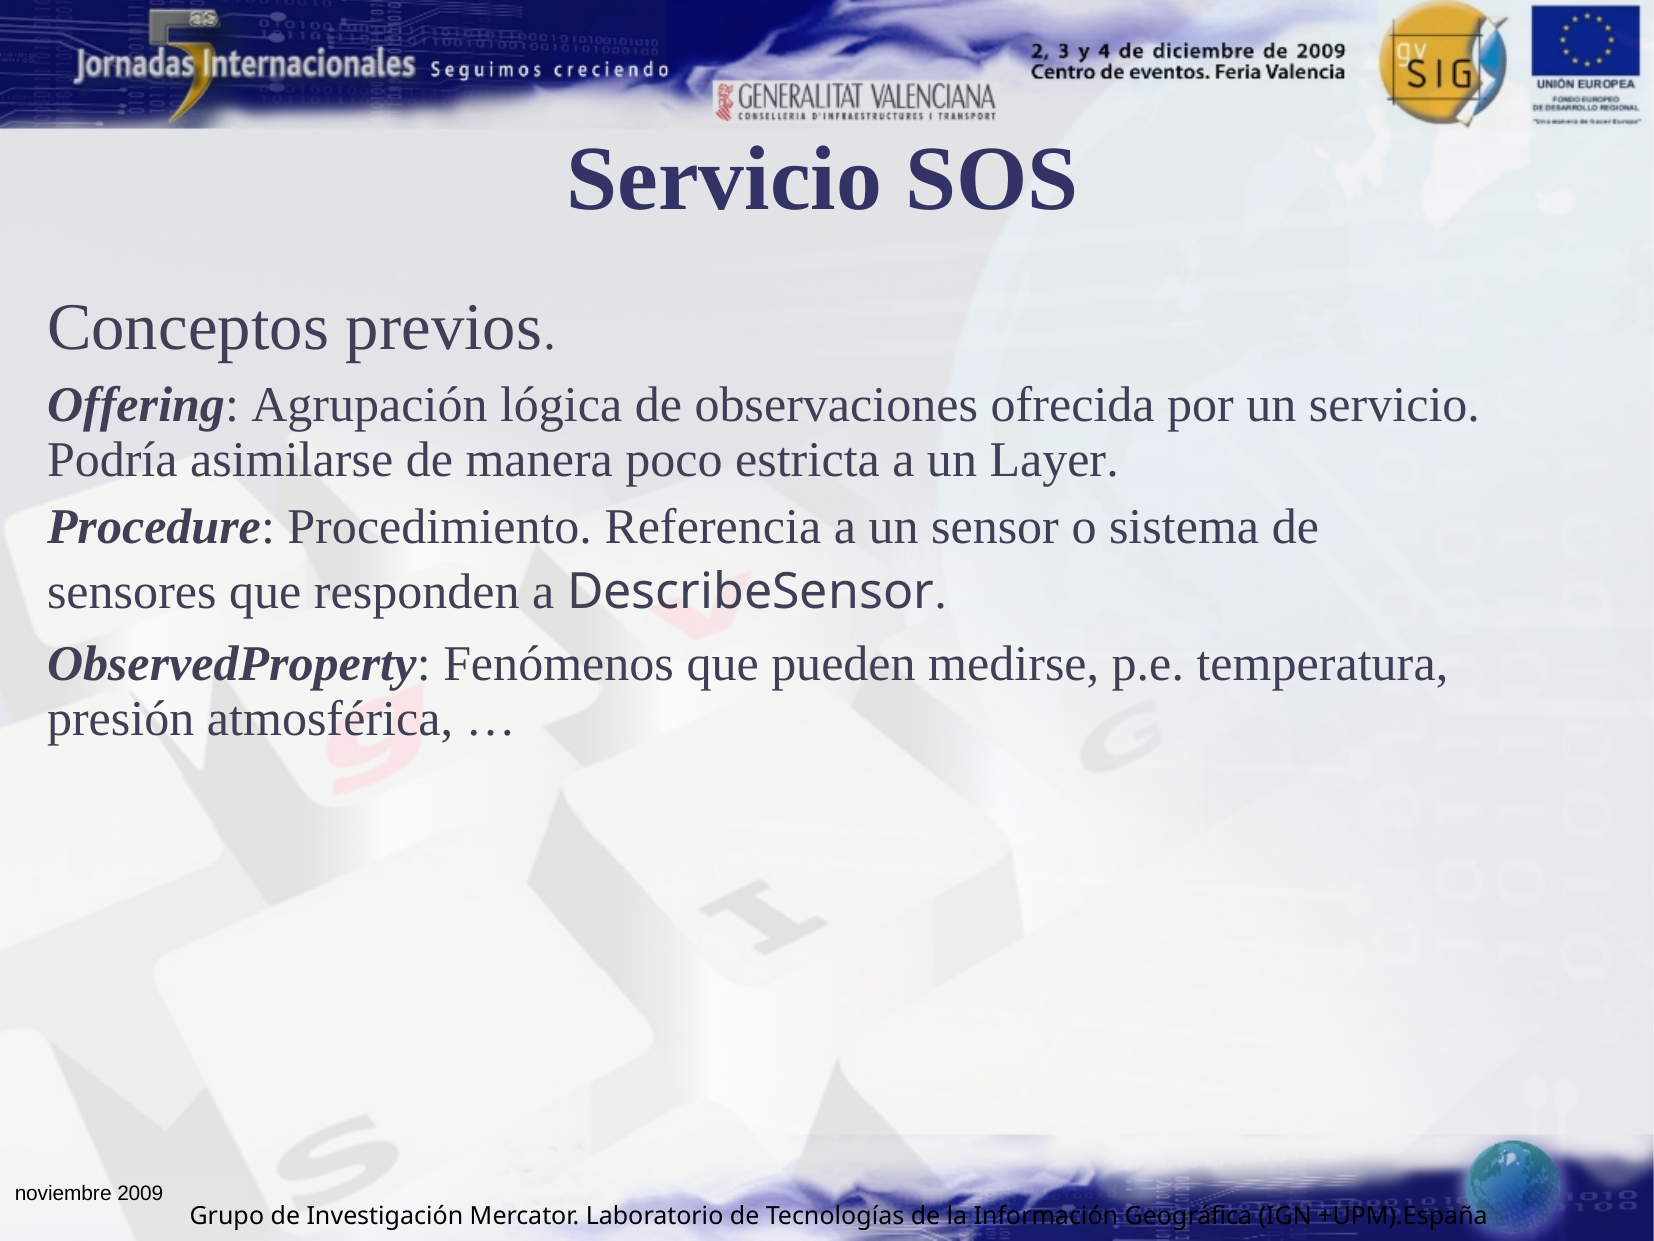

Servicio SOS
# Conceptos previos.
Offering: Agrupación lógica de observaciones ofrecida por un servicio. Podría asimilarse de manera poco estricta a un Layer.
Procedure: Procedimiento. Referencia a un sensor o sistema de sensores que responden a DescribeSensor.
ObservedProperty: Fenómenos que pueden medirse, p.e. temperatura, presión atmosférica, …
Grupo de Investigación Mercator. Laboratorio de Tecnologías de la Información Geográfica (IGN +UPM).España
noviembre 2009